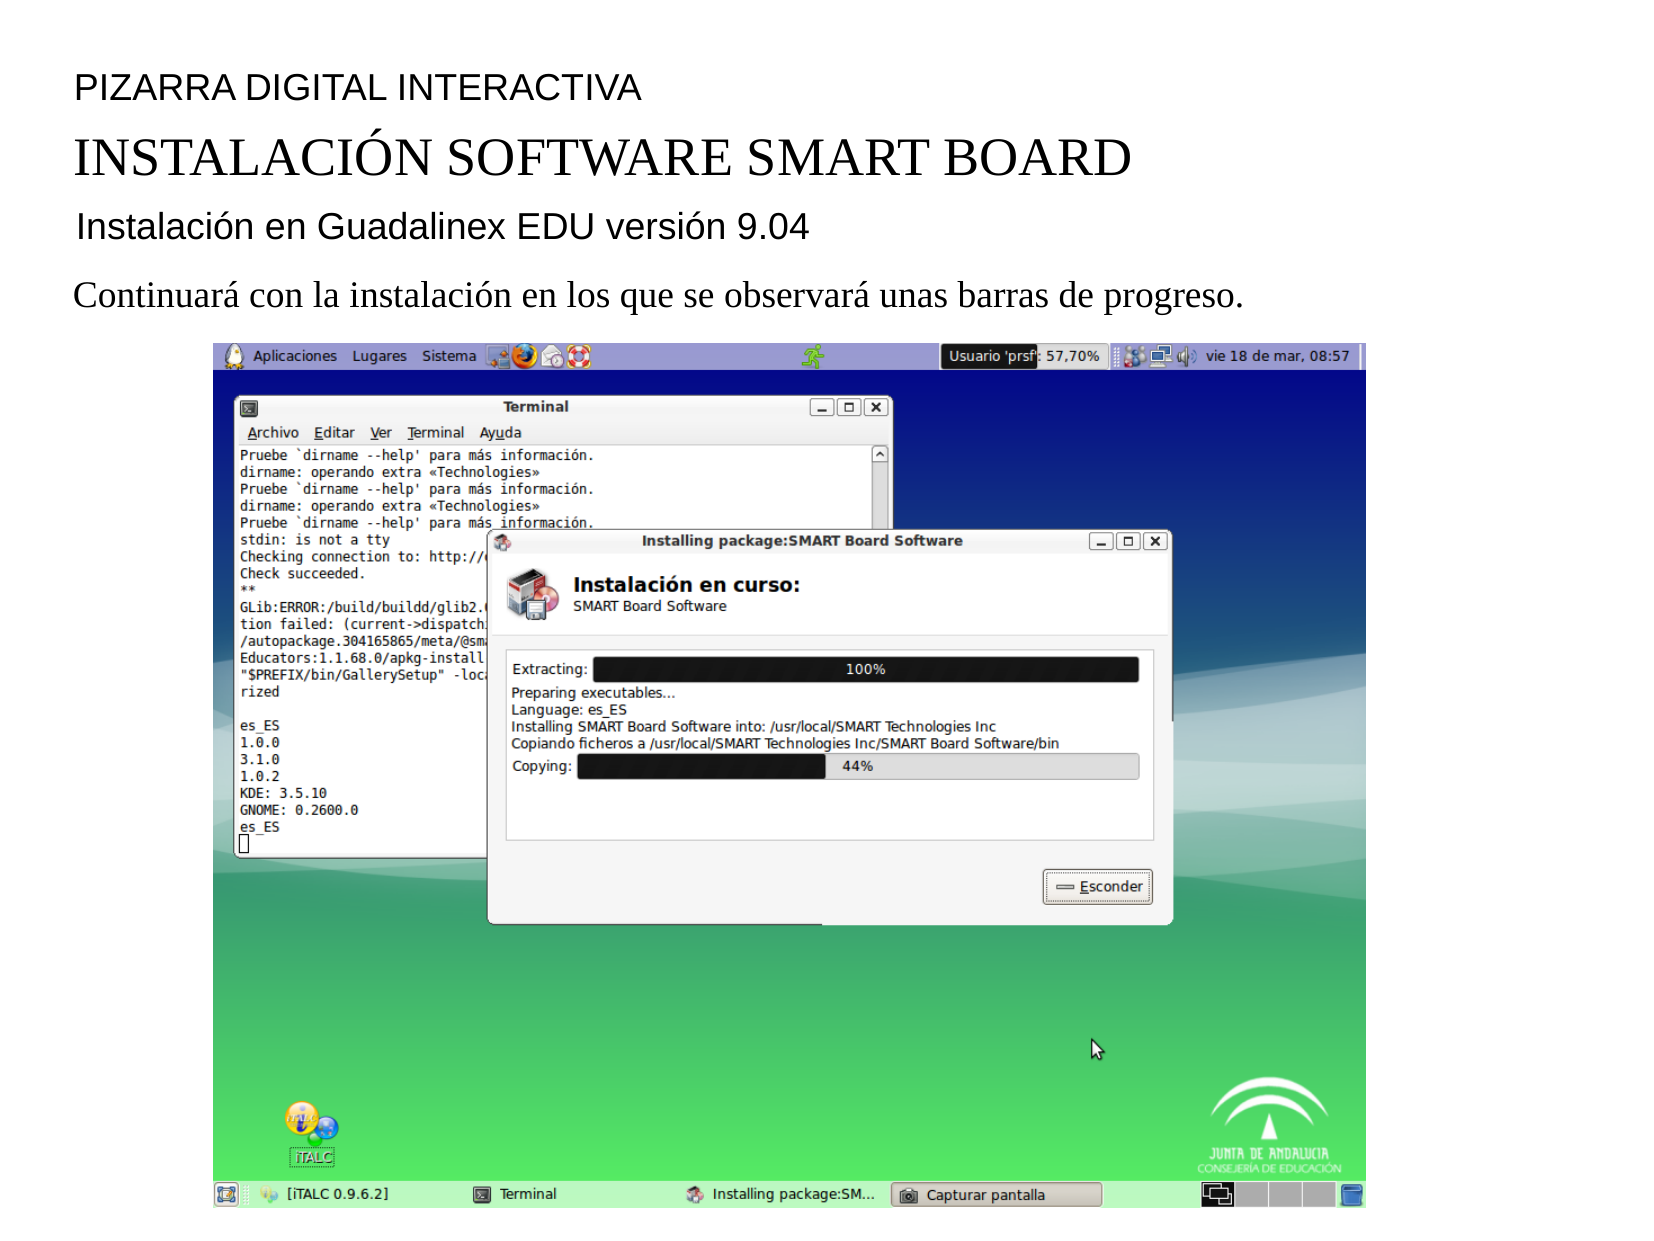

PIZARRA DIGITAL INTERACTIVA
INSTALACIÓN SOFTWARE SMART BOARD
Instalación en Guadalinex EDU versión 9.04
Continuará con la instalación en los que se observará unas barras de progreso.